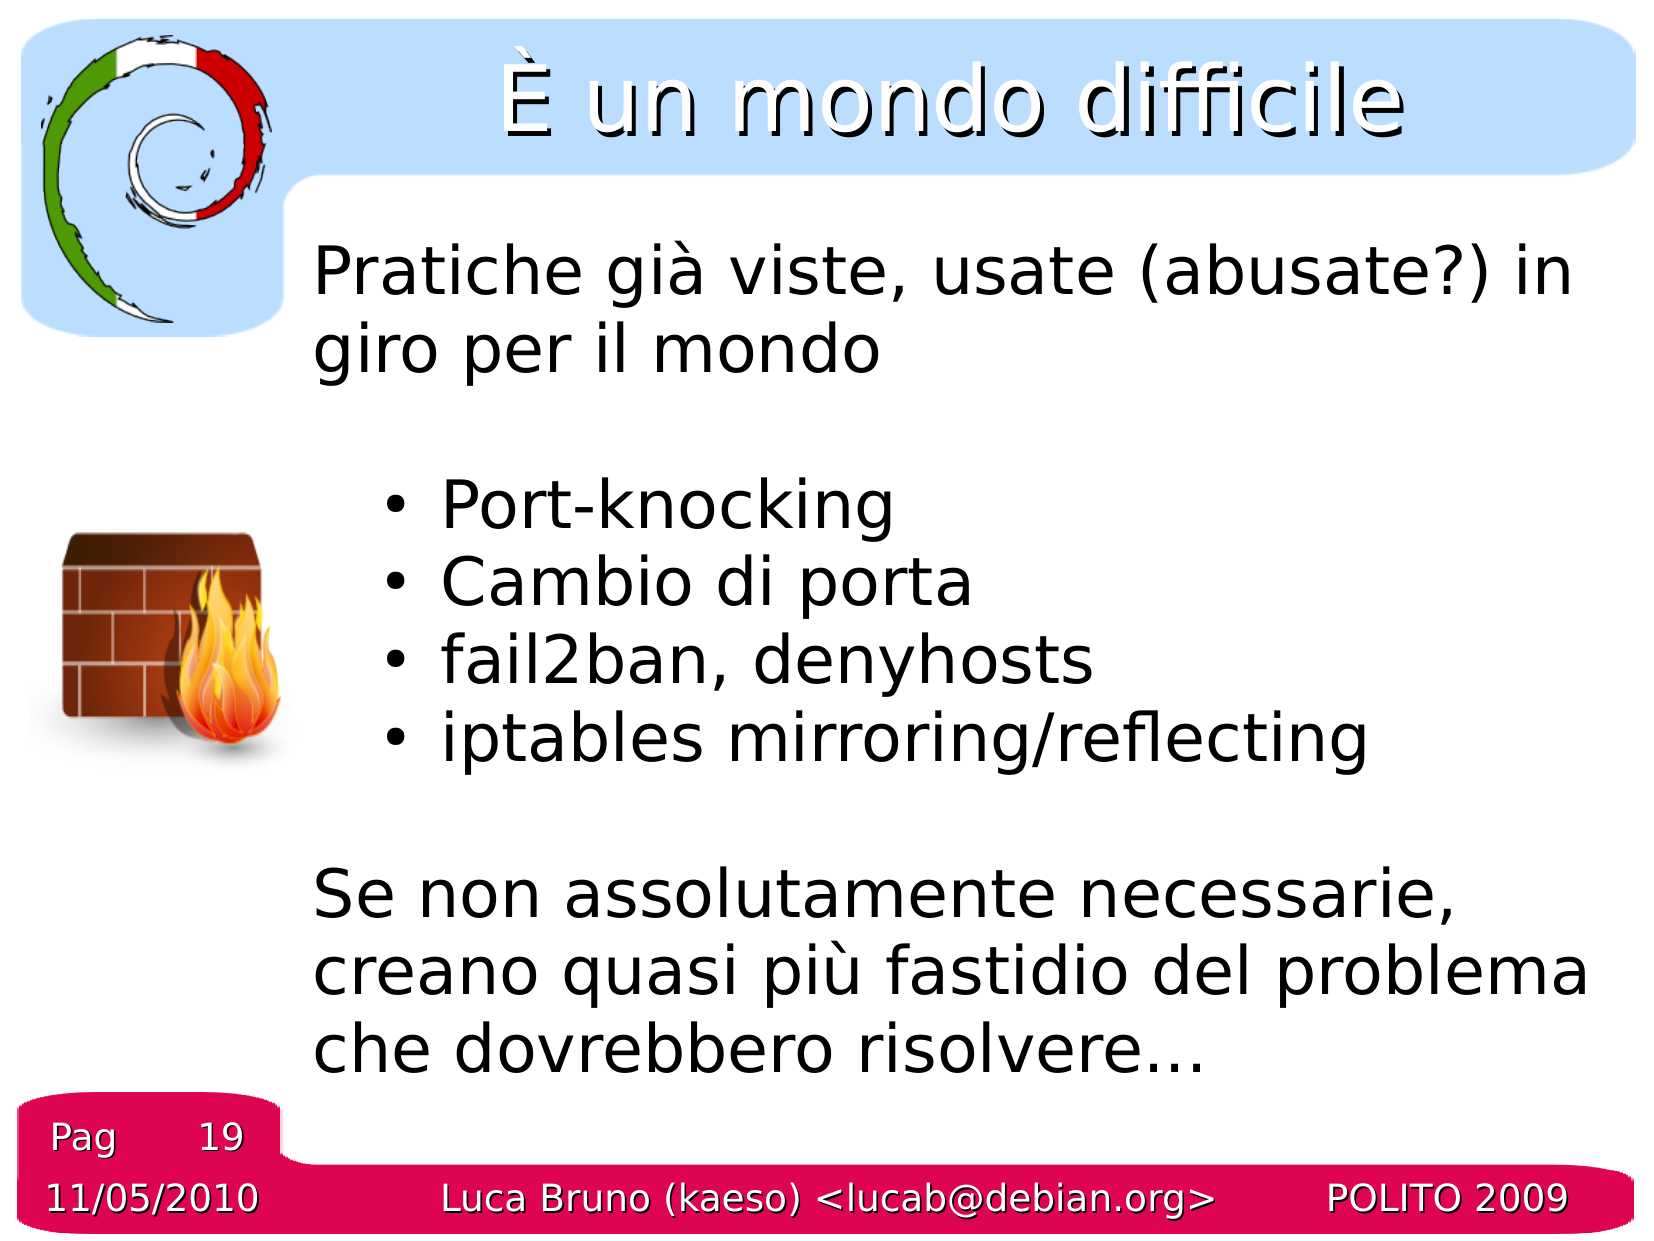

# È un mondo difficile
Pratiche già viste, usate (abusate?) in giro per il mondo
 Port-knocking
 Cambio di porta
 fail2ban, denyhosts
 iptables mirroring/reflecting
Se non assolutamente necessarie, creano quasi più fastidio del problema che dovrebbero risolvere...
Pag
Luca Bruno (kaeso) <lucab@debian.org> 		POLITO 2009
11/05/2010